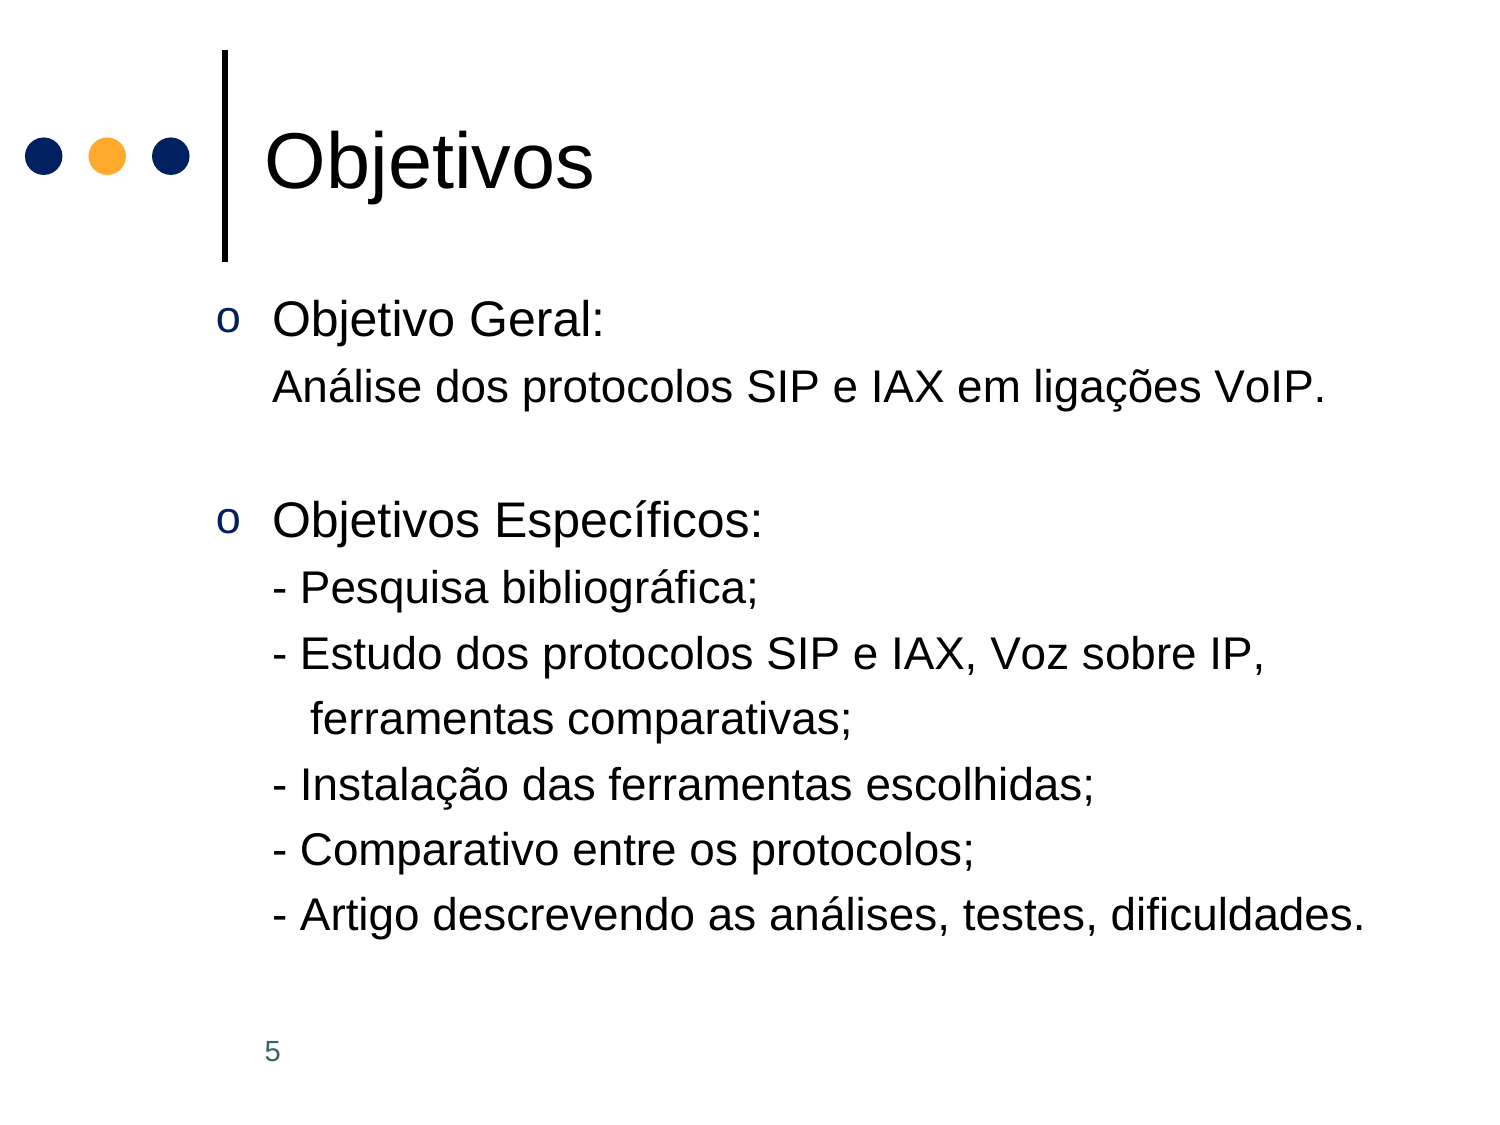

# Objetivos
Objetivo Geral:
Análise dos protocolos SIP e IAX em ligações VoIP.
Objetivos Específicos:
- Pesquisa bibliográfica;
- Estudo dos protocolos SIP e IAX, Voz sobre IP,
 ferramentas comparativas;
- Instalação das ferramentas escolhidas;
- Comparativo entre os protocolos;
- Artigo descrevendo as análises, testes, dificuldades.